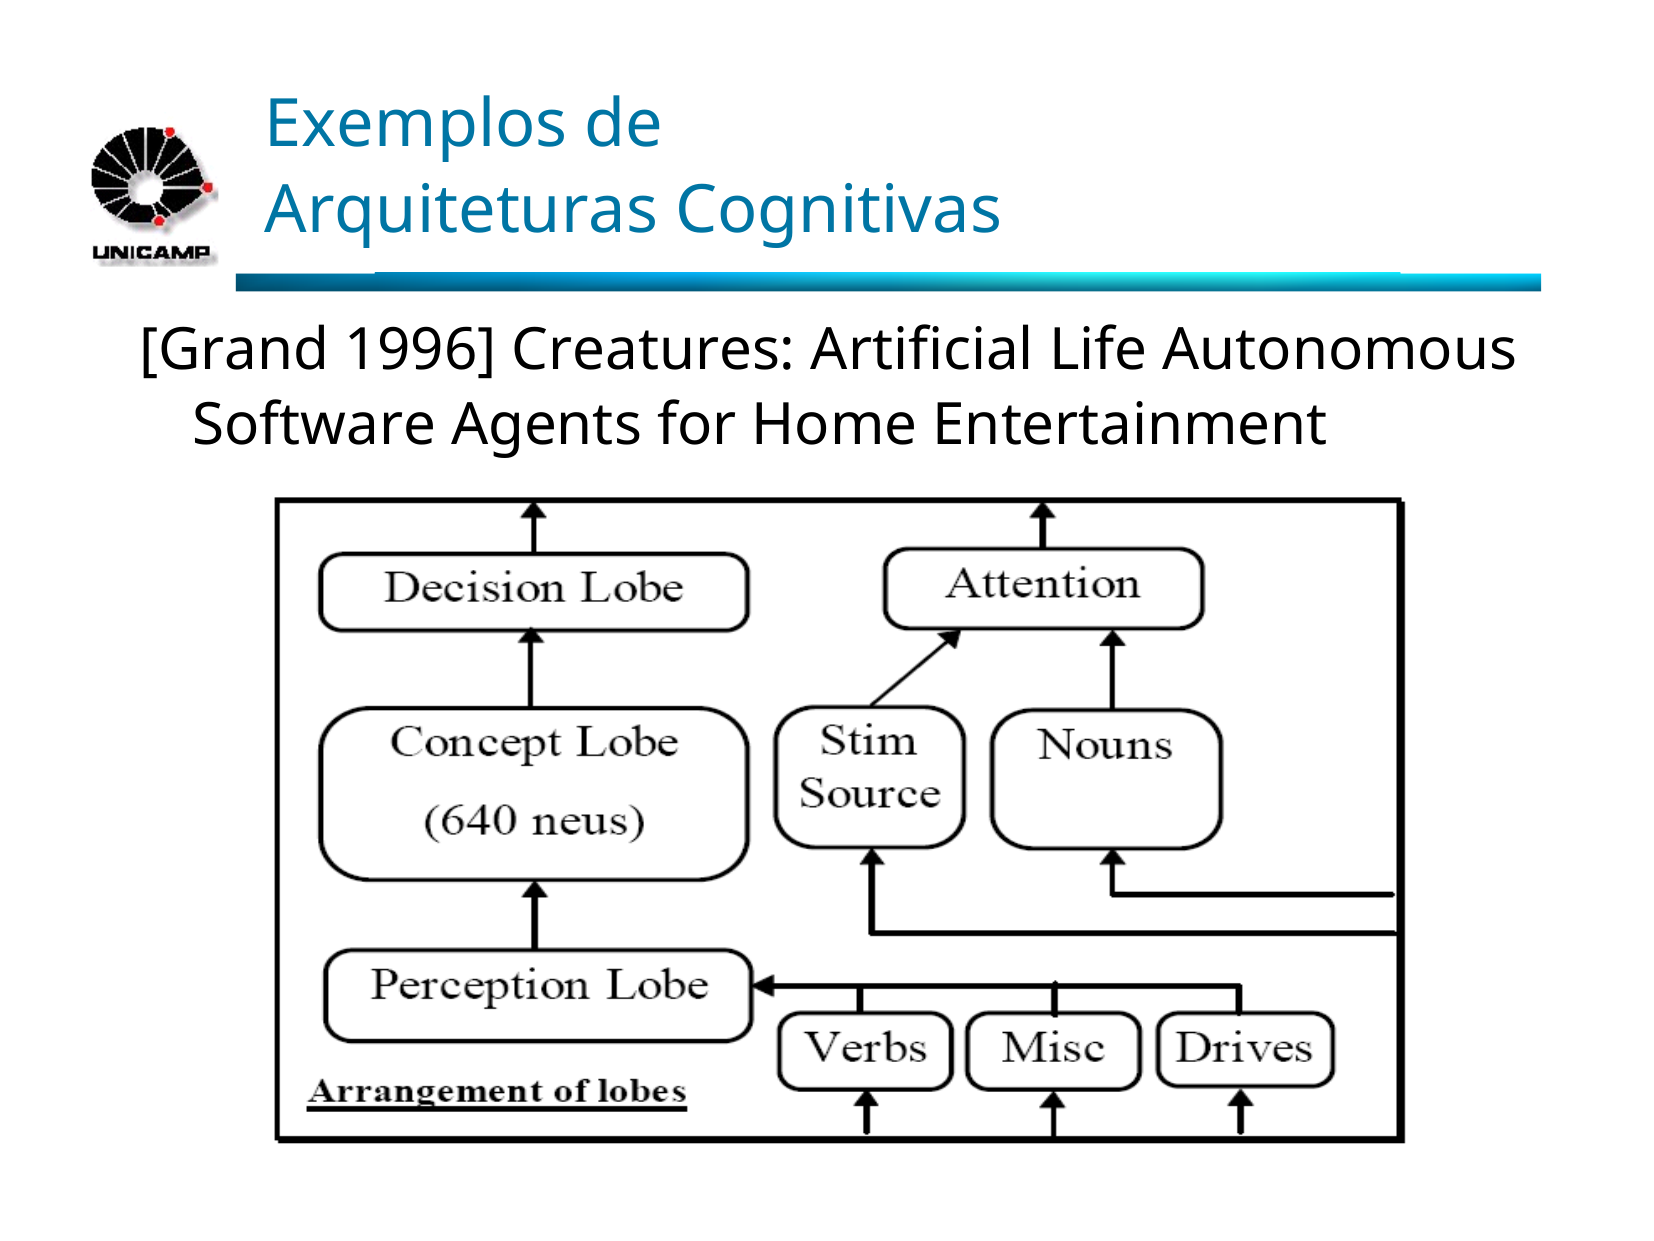

# Exemplos de Arquiteturas Cognitivas
[Grand 1996] Creatures: Artificial Life Autonomous Software Agents for Home Entertainment